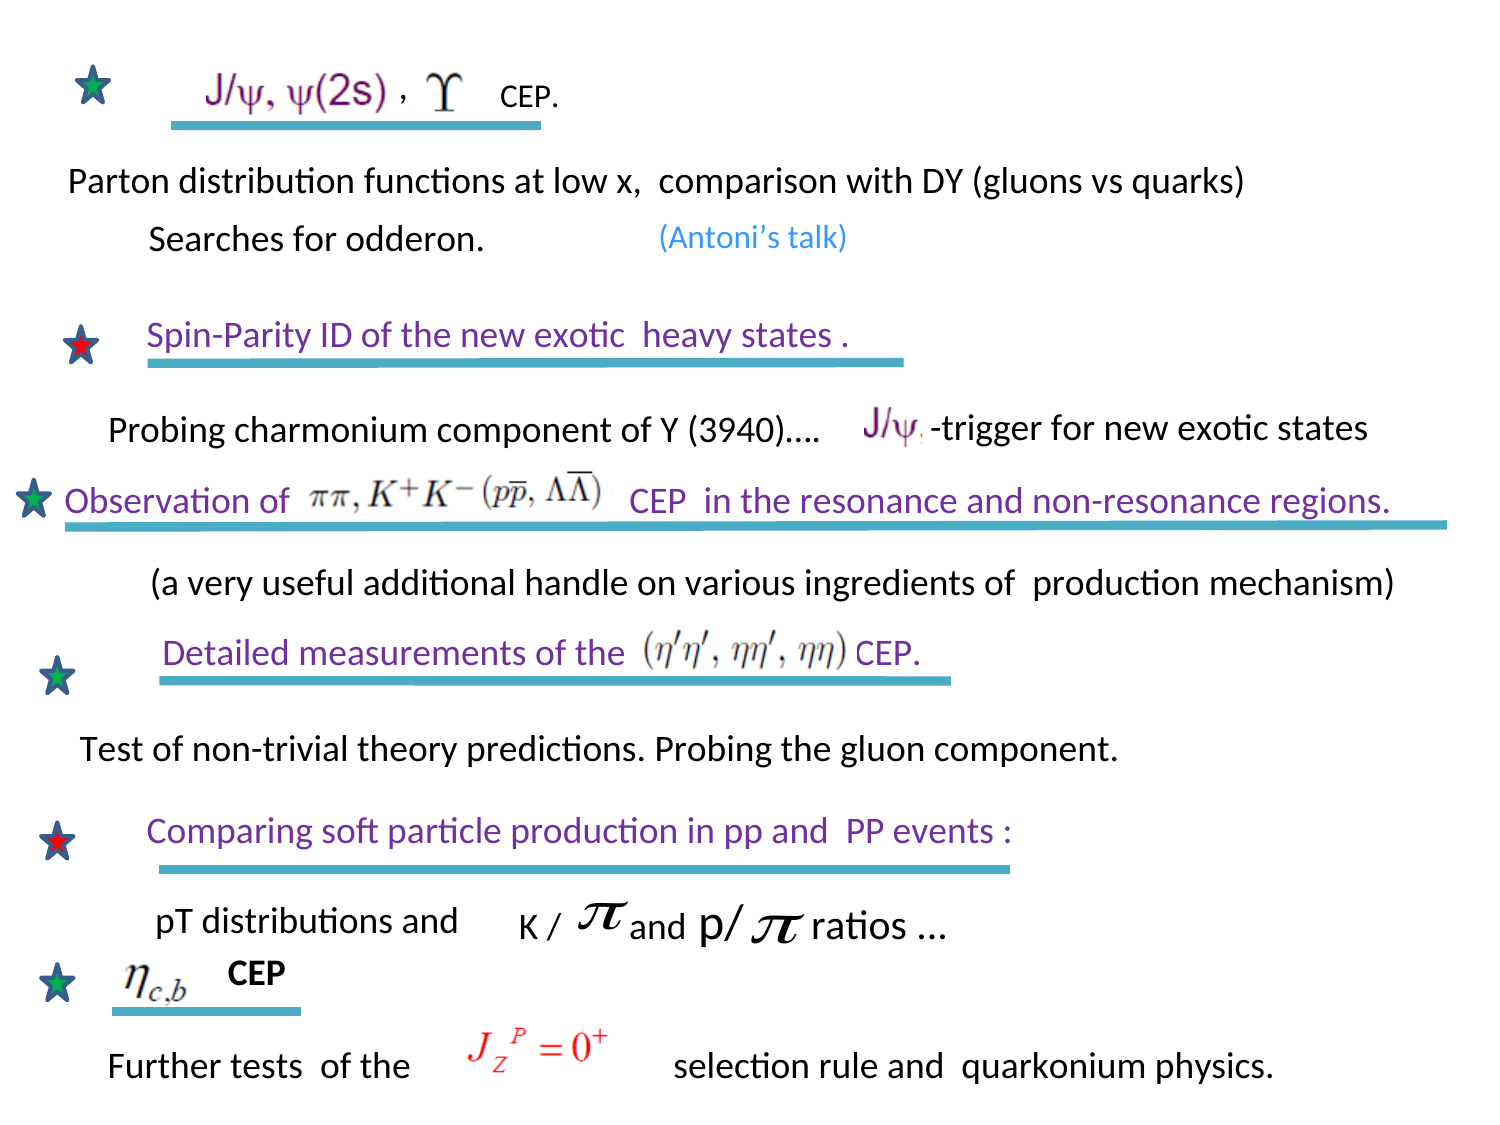

,
CEP.
Parton distribution functions at low x, comparison with DY (gluons vs quarks)
Searches for odderon.
(Antoni’s talk)
Spin-Parity ID of the new exotic heavy states .
-trigger for new exotic states
Probing charmonium component of Y (3940)….
 Observation of CEP in the resonance and non-resonance regions.
(a very useful additional handle on various ingredients of production mechanism)
Detailed measurements of the CEP.
Test of non-trivial theory predictions. Probing the gluon component.
Comparing soft particle production in pp and PP events :
 pT distributions and
K / and p/ ratios ...
CEP
Further tests of the selection rule and quarkonium physics.